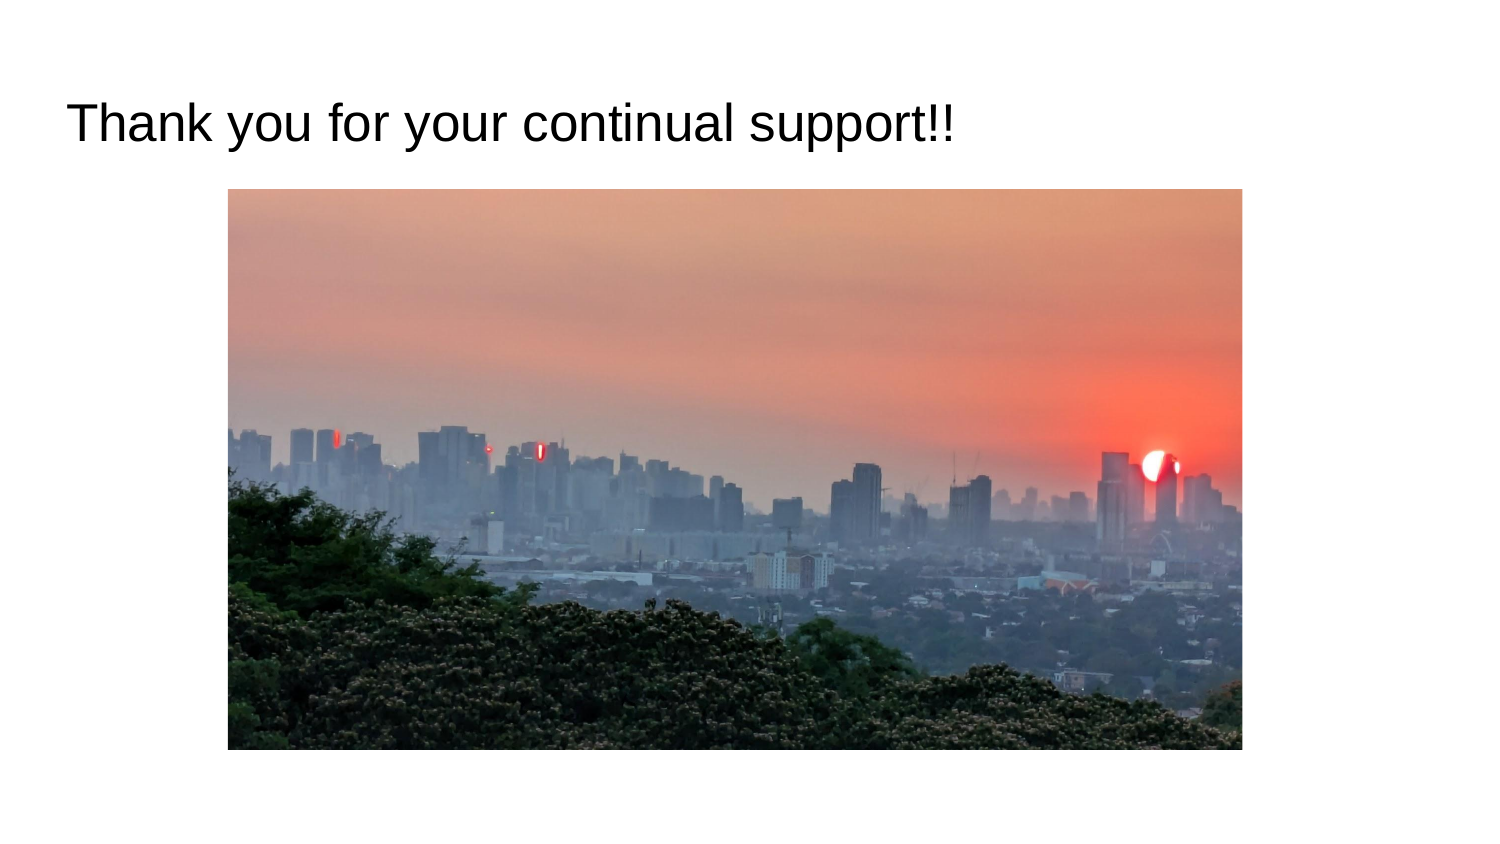

# Thank you for your continual support!!